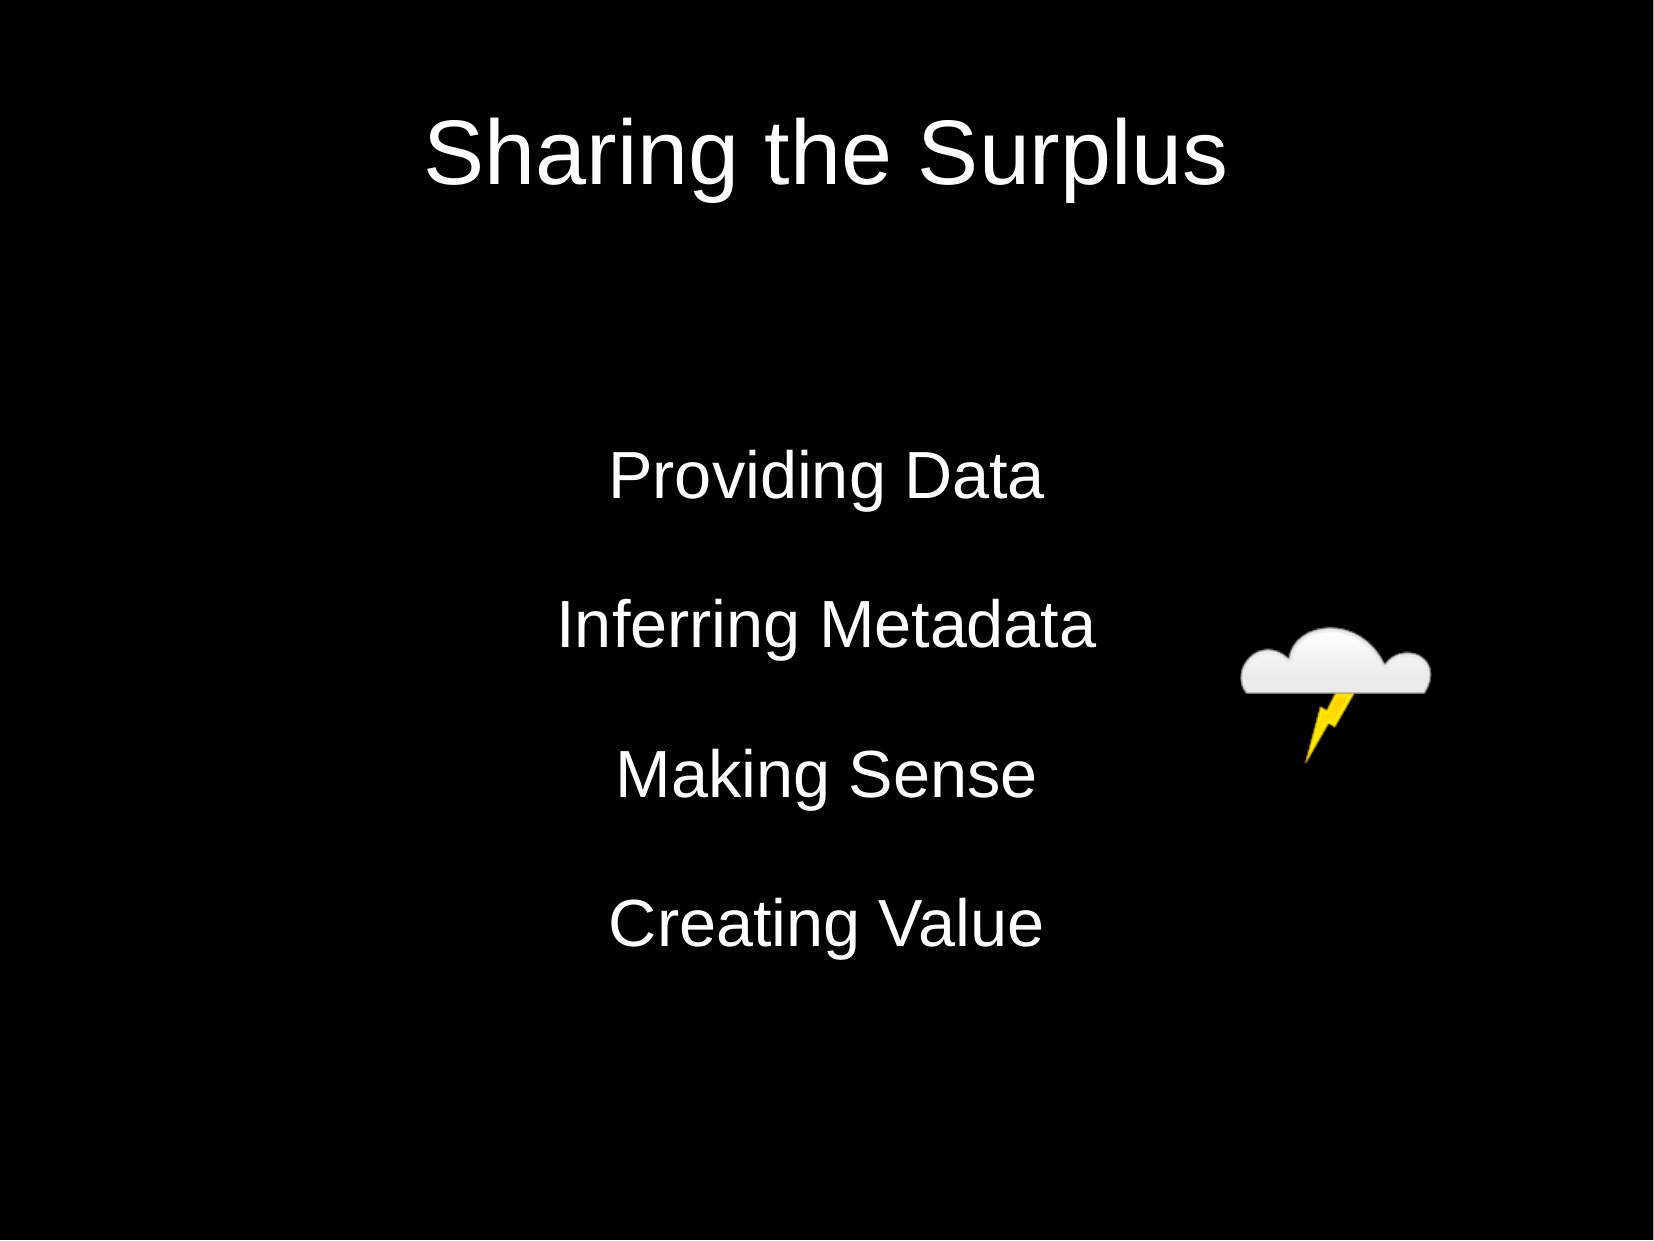

# Sharing the Surplus
Providing Data
Inferring Metadata
Making Sense
Creating Value